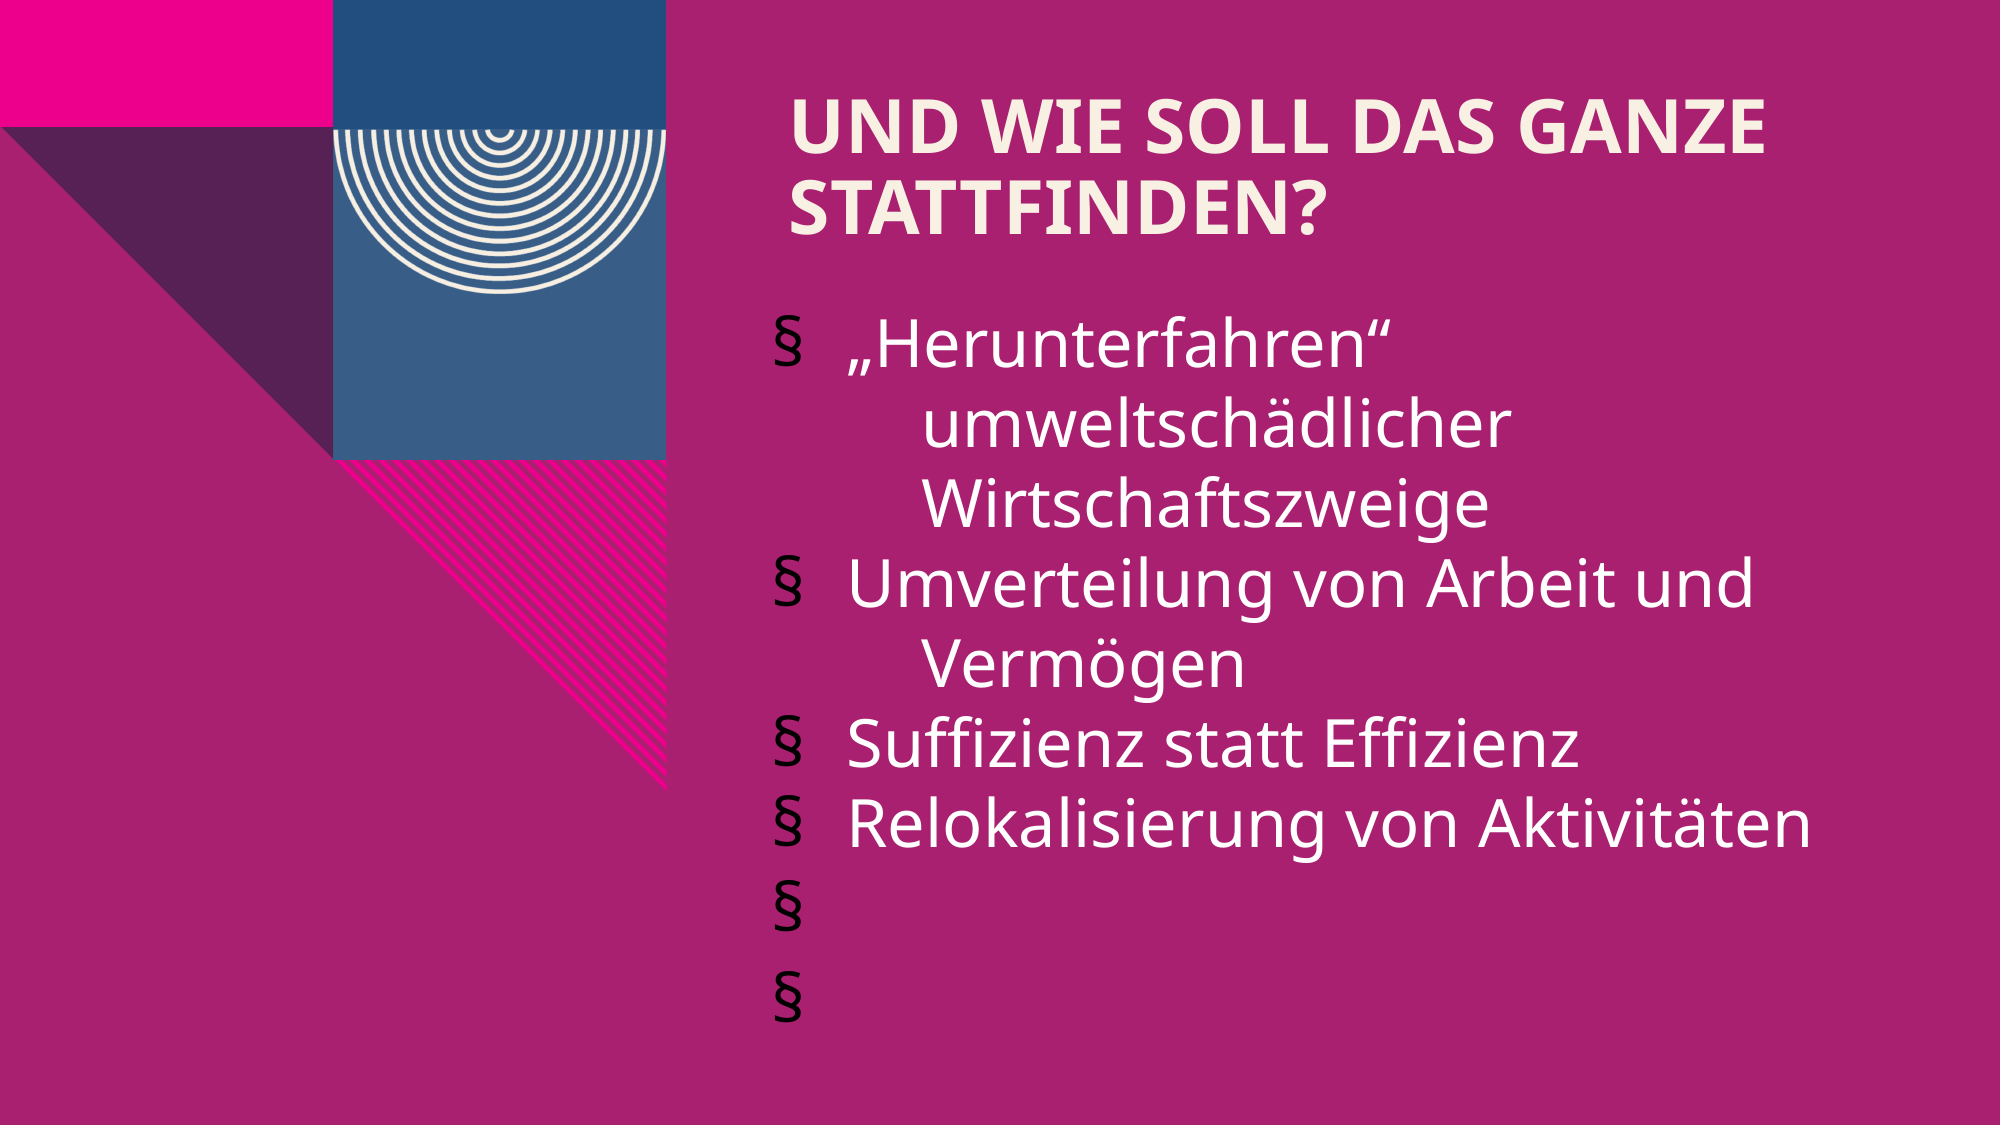

# Und wie soll das ganze stattfinden?
„Herunterfahren“ umweltschädlicher Wirtschaftszweige
Umverteilung von Arbeit und Vermögen
Suffizienz statt Effizienz
Relokalisierung von Aktivitäten